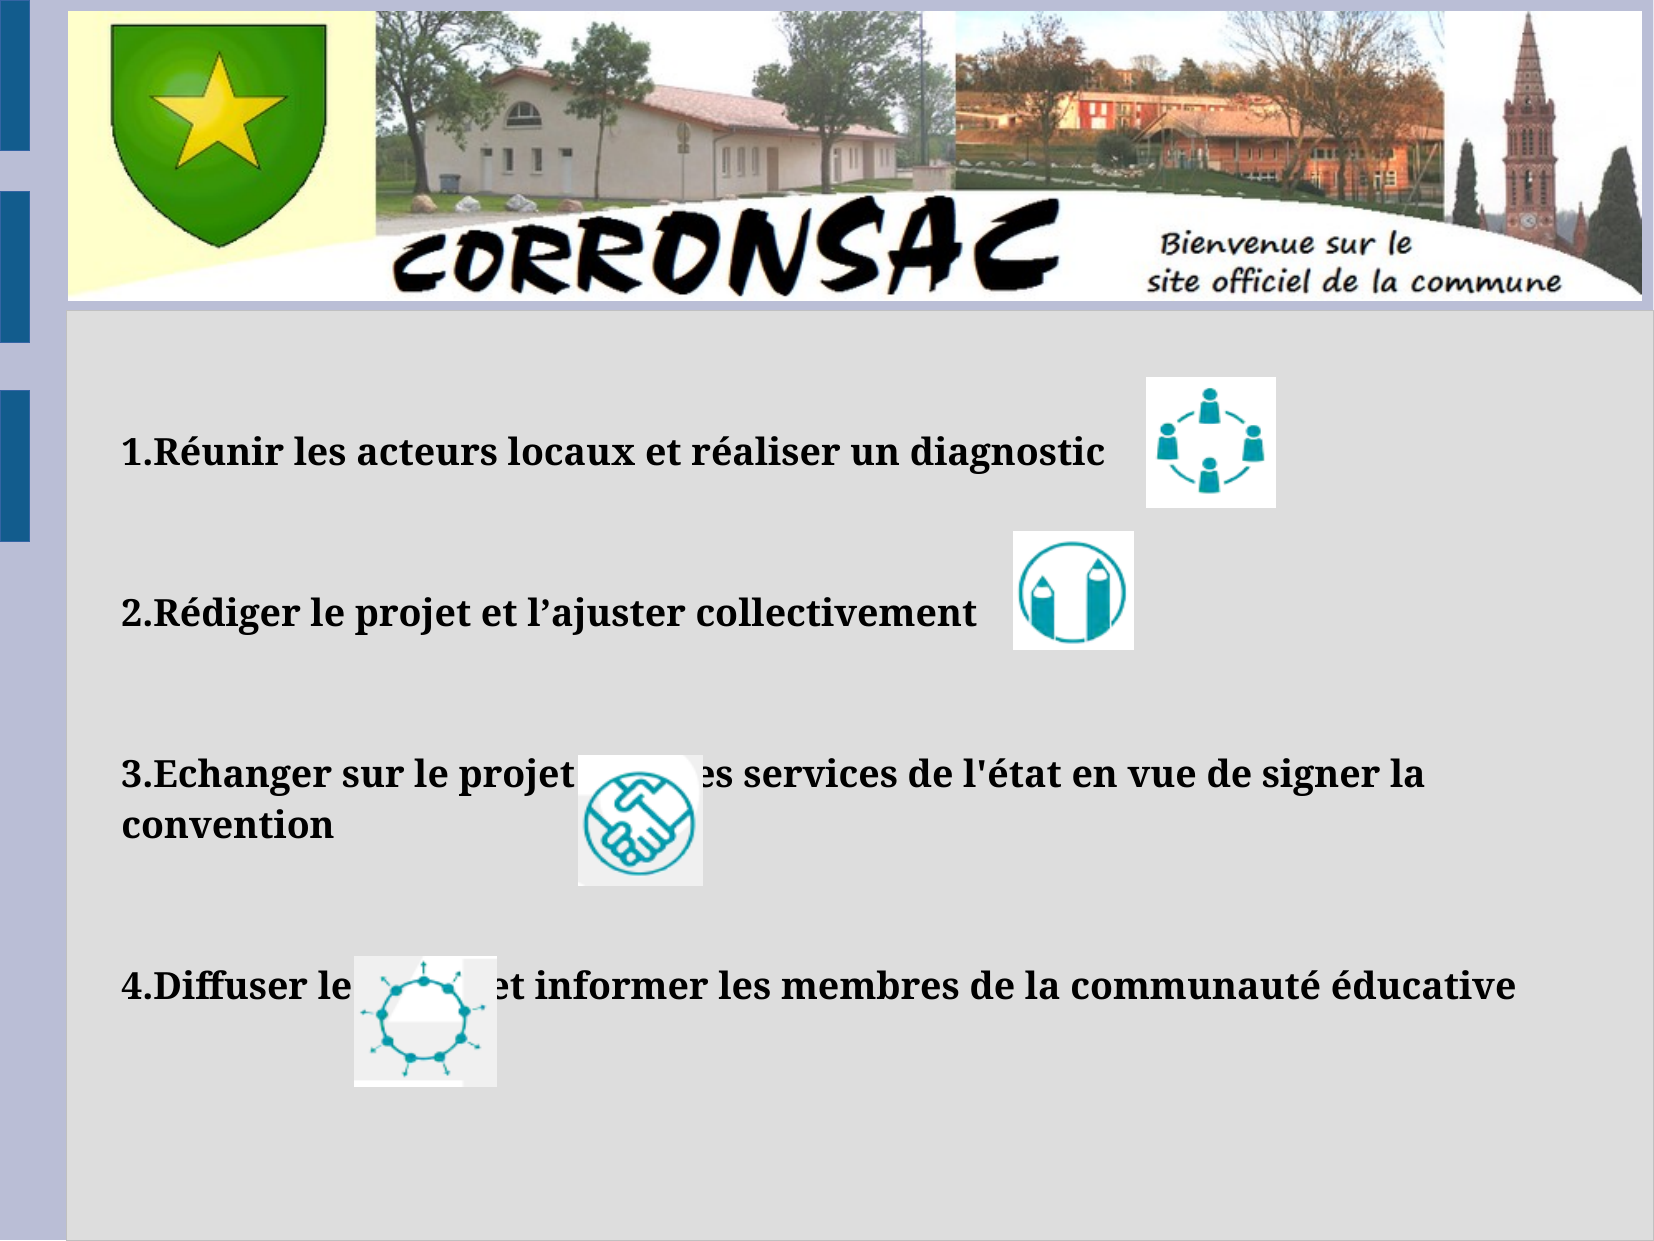

#
1.Réunir les acteurs locaux et réaliser un diagnostic
2.Rédiger le projet et l’ajuster collectivement
3.Echanger sur le projet avec les services de l'état en vue de signer la convention
4.Diffuser le projet et informer les membres de la communauté éducative